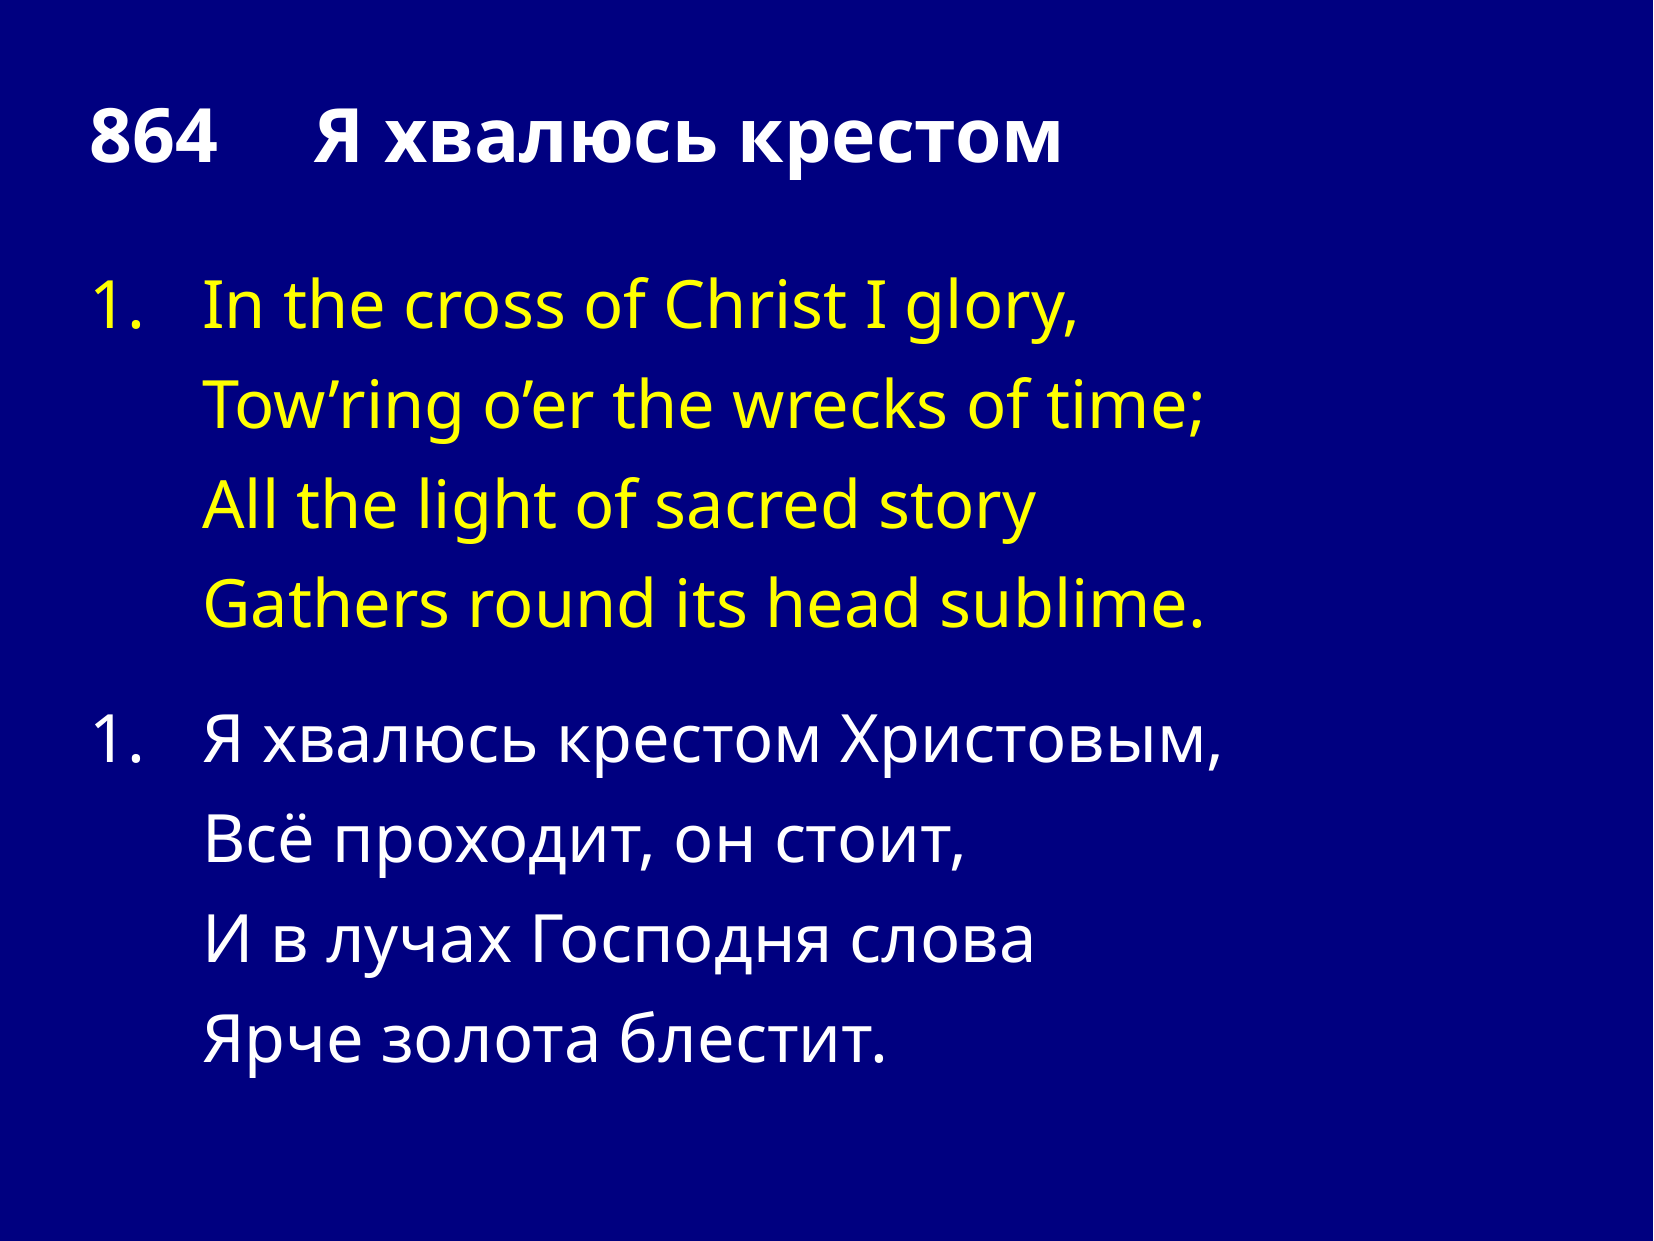

864	Я хвалюсь крестом
1.	In the cross of Christ I glory,
	Tow’ring o’er the wrecks of time;
	All the light of sacred story
	Gathers round its head sublime.
1.	Я хвалюсь крестом Христовым,
	Всё проходит, он стоит,
	И в лучах Господня слова
	Ярче золота блестит.